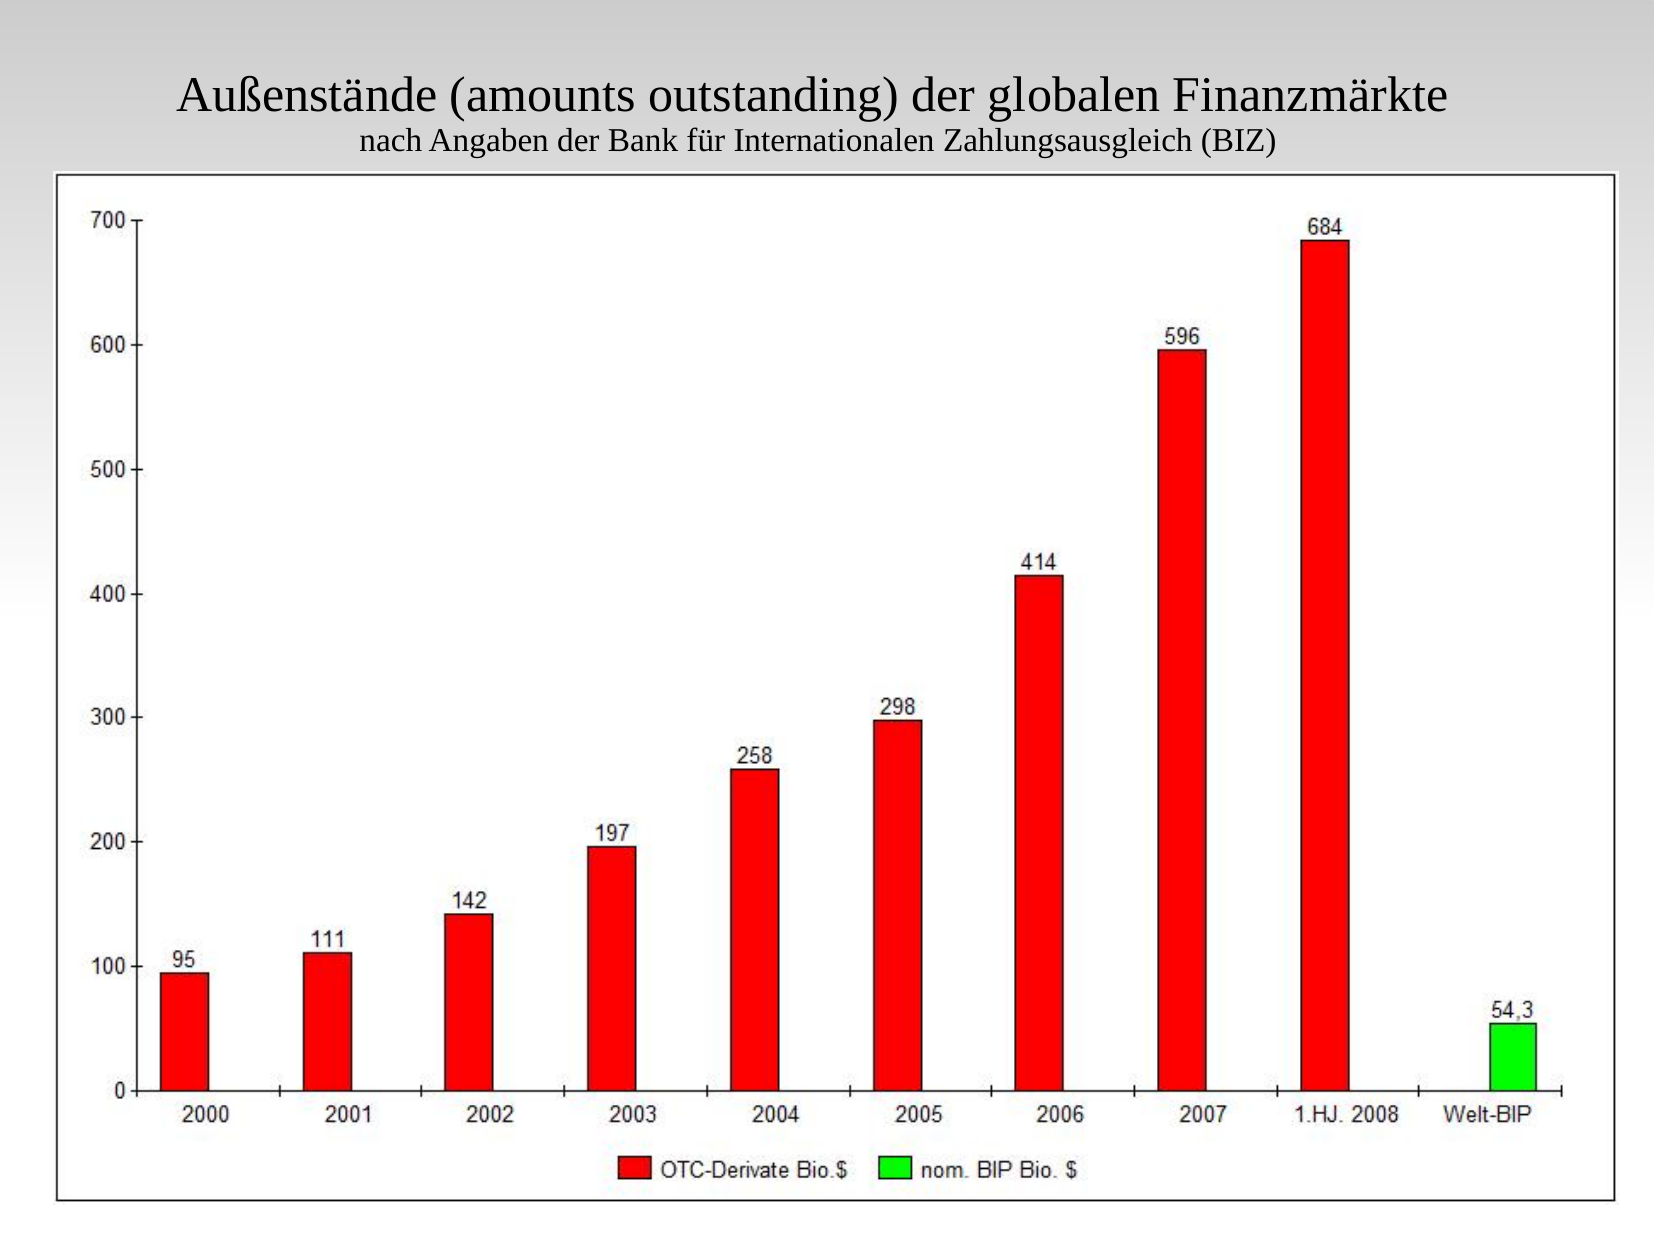

Außenstände (amounts outstanding) der globalen Finanzmärkte
nach Angaben der Bank für Internationalen Zahlungsausgleich (BIZ)